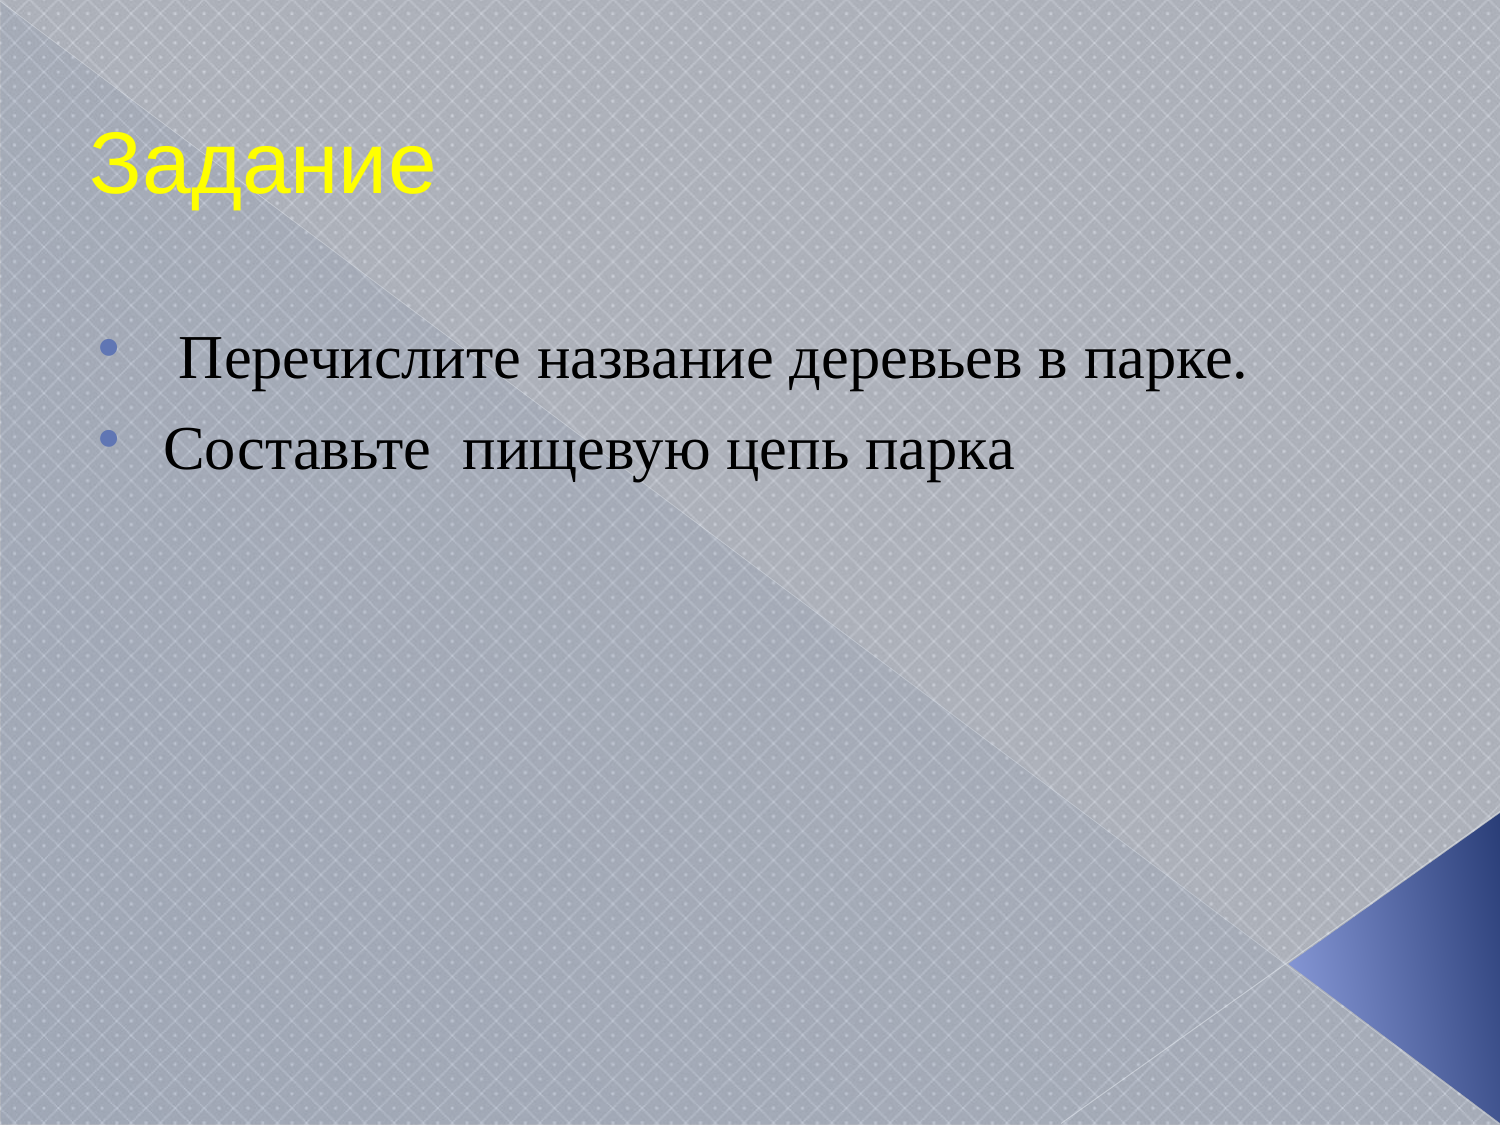

# Задание
 Перечислите название деревьев в парке.
Составьте пищевую цепь парка